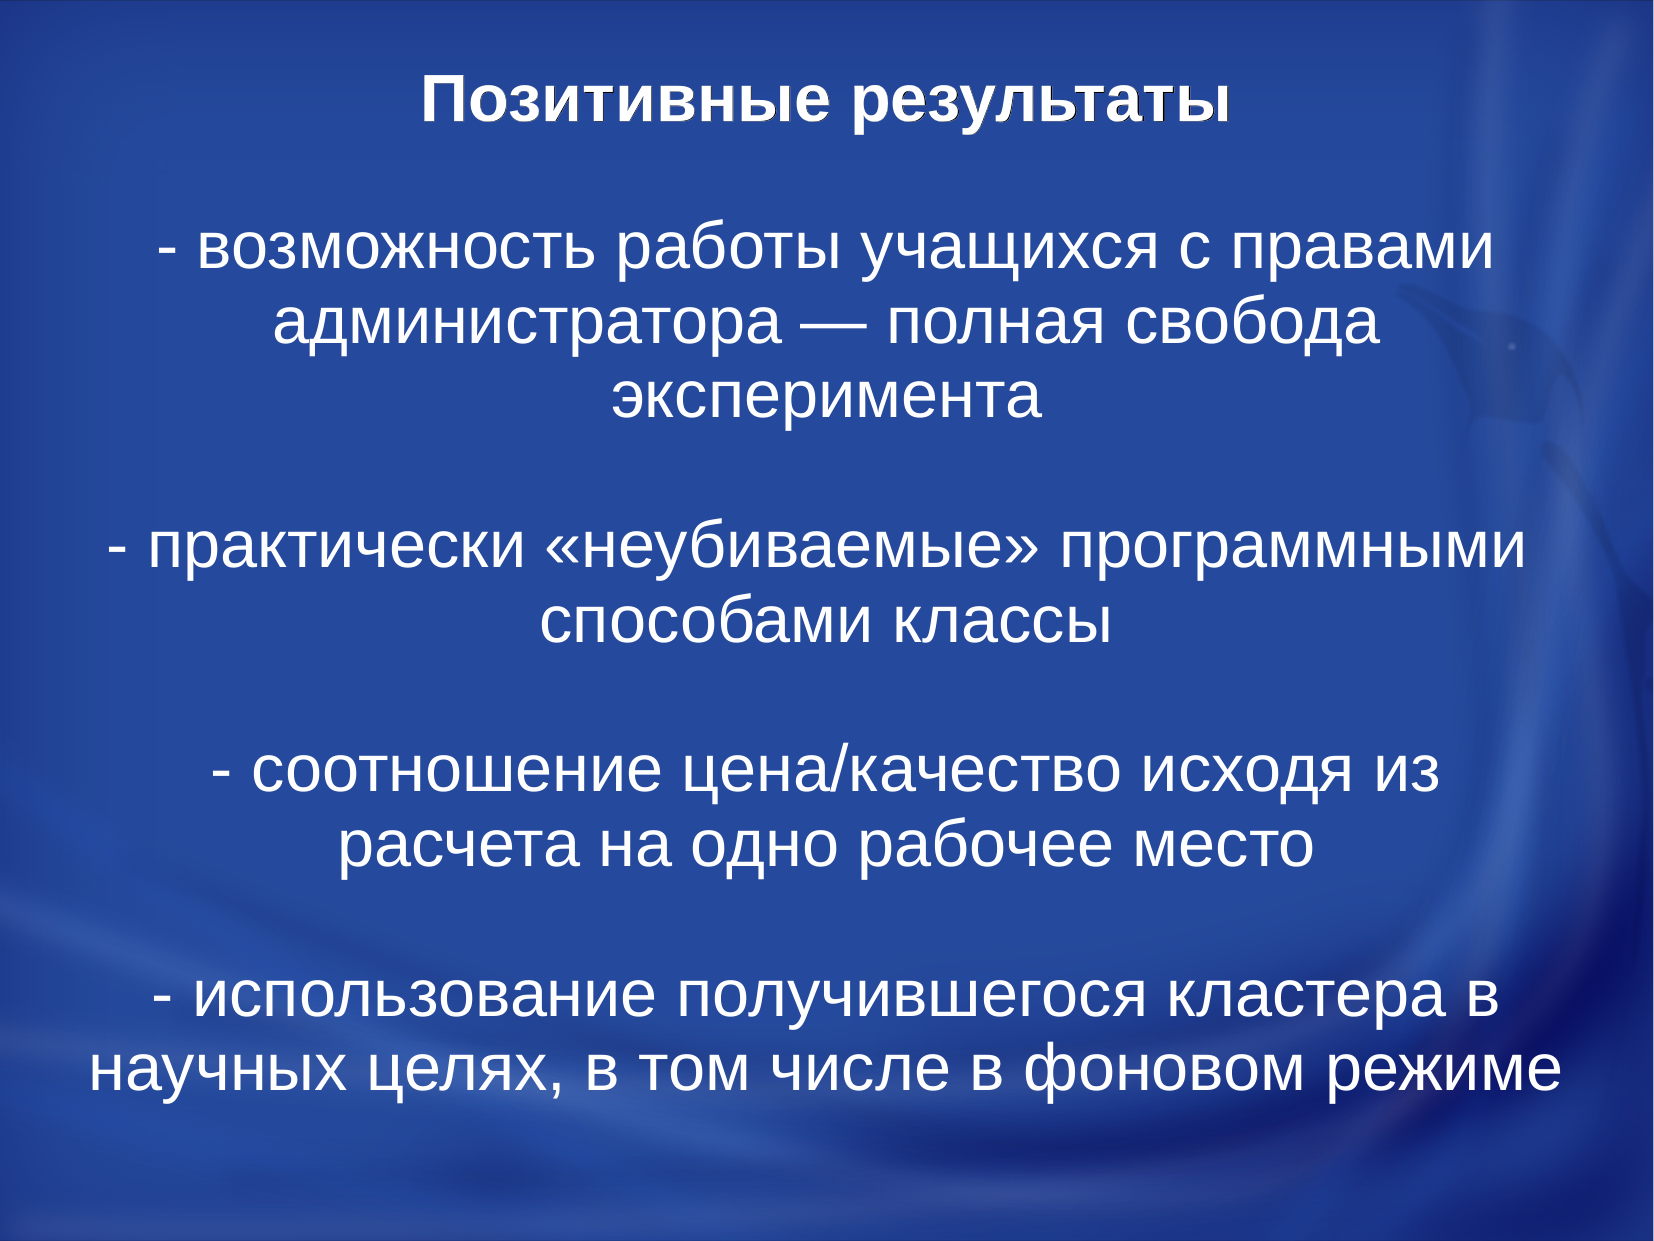

# Позитивные результаты
- возможность работы учащихся с правами администратора — полная свобода эксперимента
- практически «неубиваемые» программными способами классы
- соотношение цена/качество исходя из расчета на одно рабочее место
- использование получившегося кластера в научных целях, в том числе в фоновом режиме